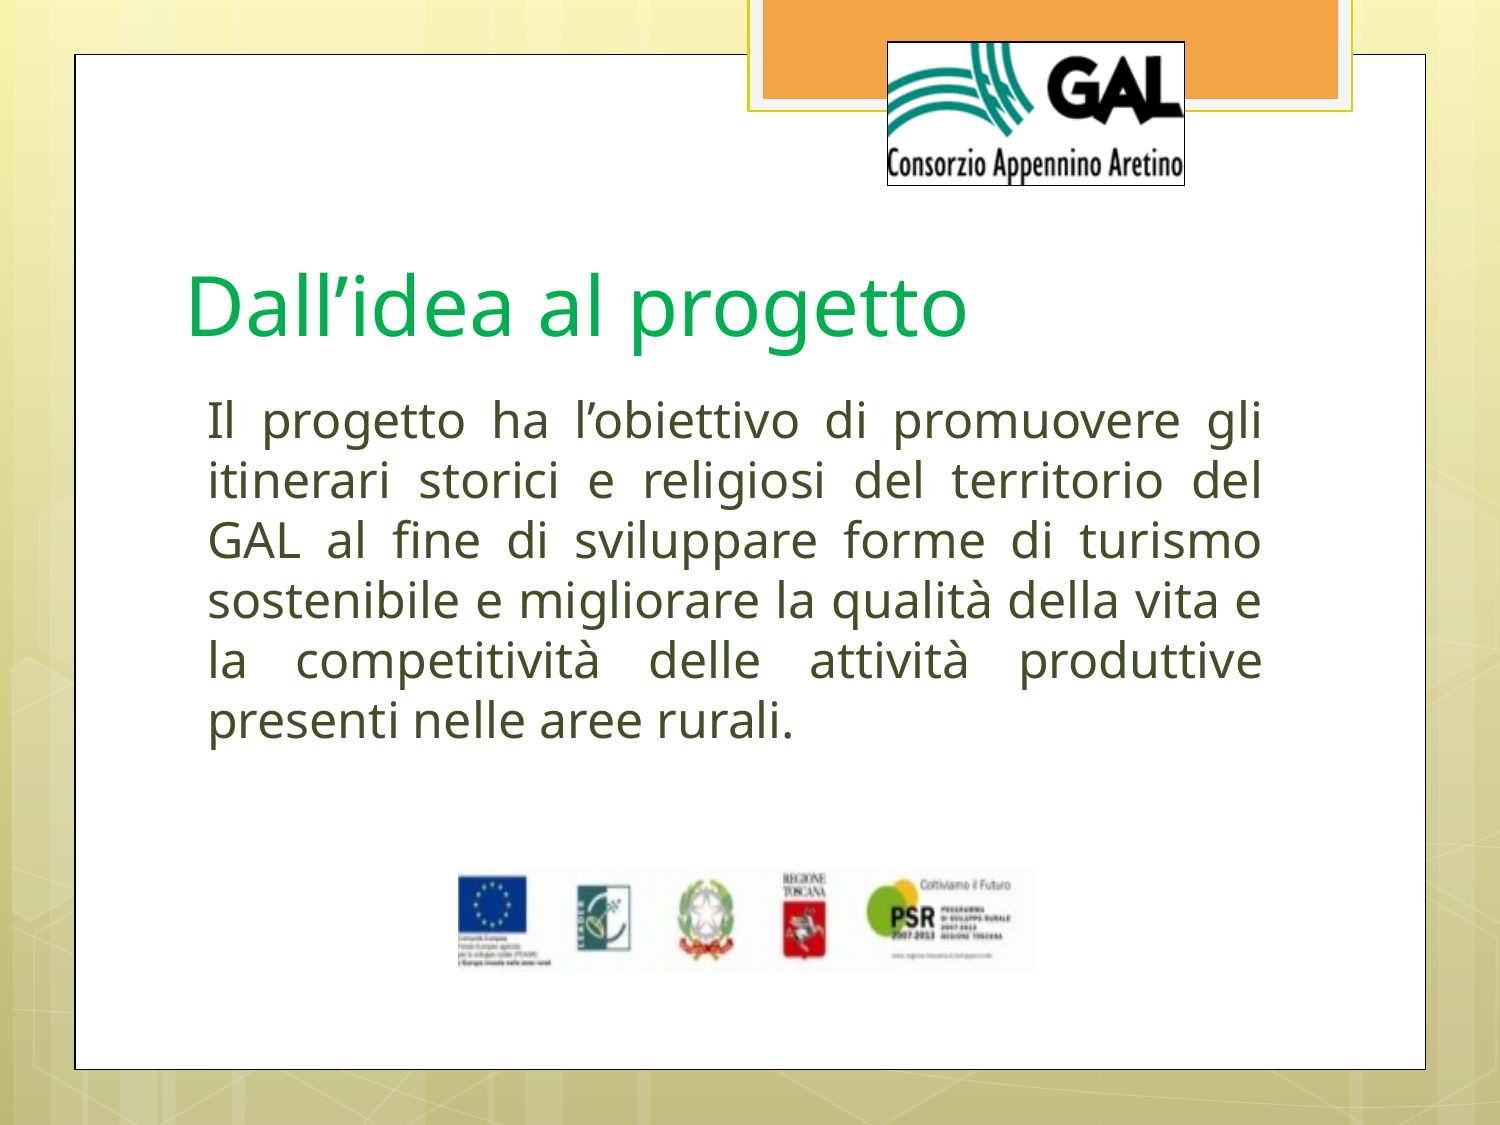

Dall’idea al progetto
# Il progetto ha l’obiettivo di promuovere gli itinerari storici e religiosi del territorio del GAL al fine di sviluppare forme di turismo sostenibile e migliorare la qualità della vita e la competitività delle attività produttive presenti nelle aree rurali.